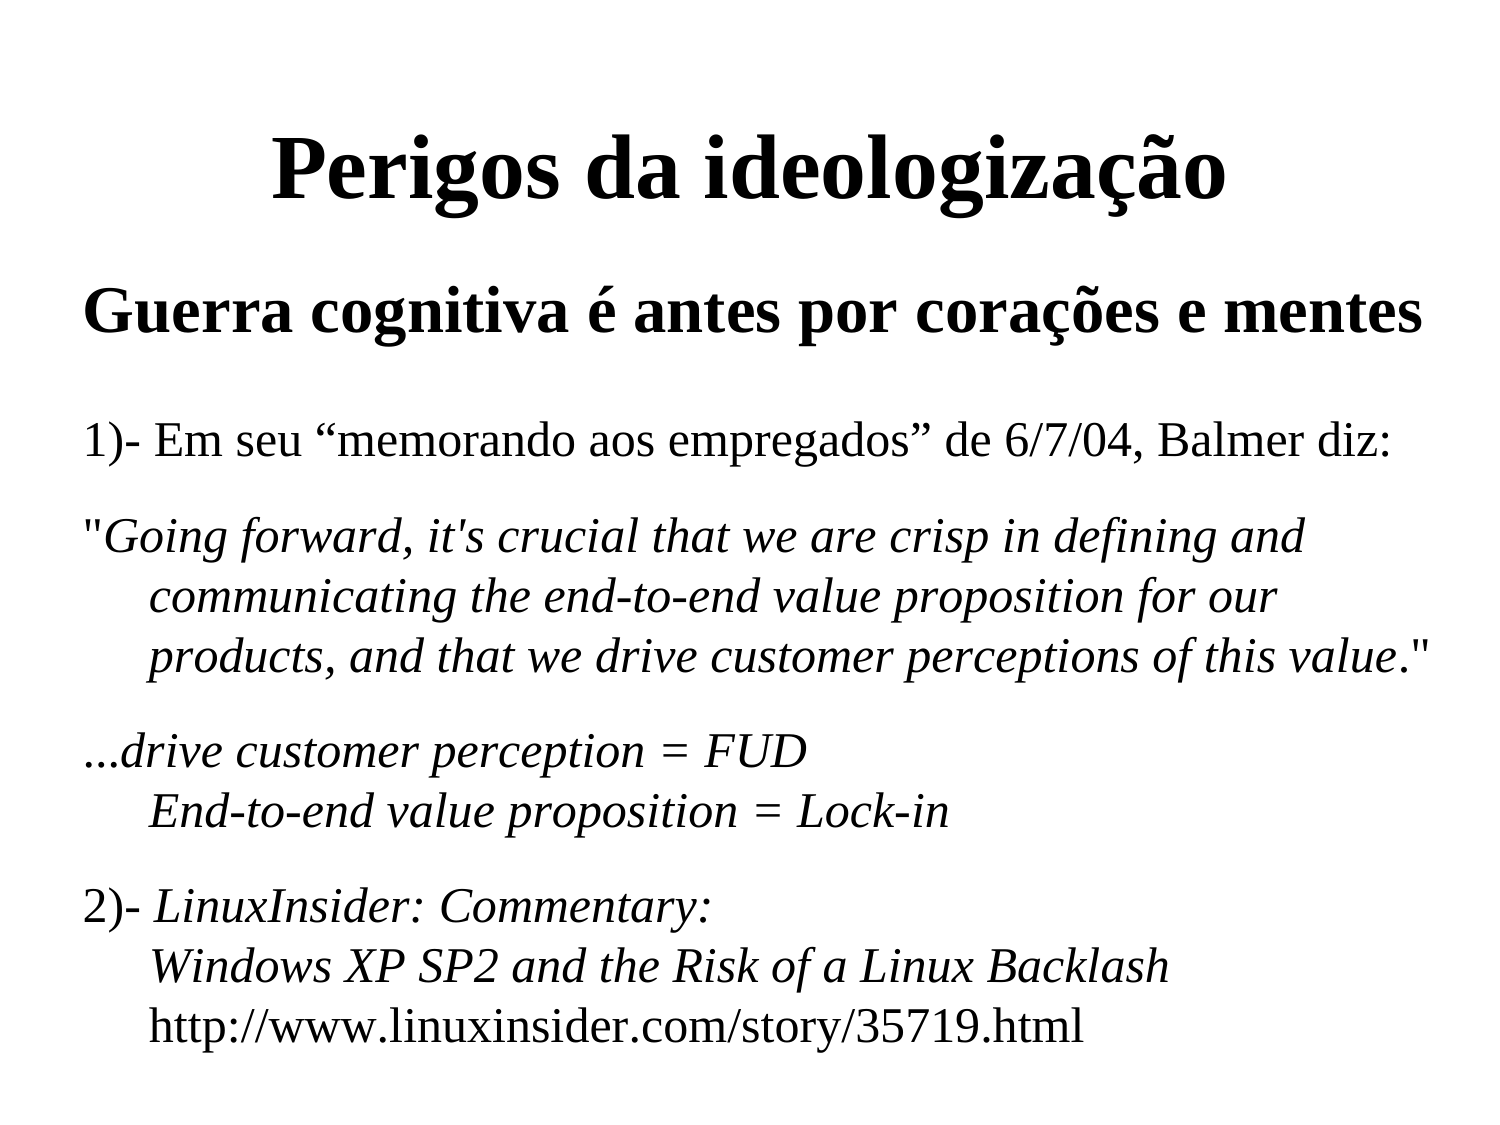

# Perigos da ideologização
Guerra cognitiva é antes por corações e mentes
1)- Em seu “memorando aos empregados” de 6/7/04, Balmer diz:
"Going forward, it's crucial that we are crisp in defining and
communicating the end-to-end value proposition for our
products, and that we drive customer perceptions of this value."
...drive customer perception = FUD
End-to-end value proposition = Lock-in
2)- LinuxInsider: Commentary:
Windows XP SP2 and the Risk of a Linux Backlash
http://www.linuxinsider.com/story/35719.html